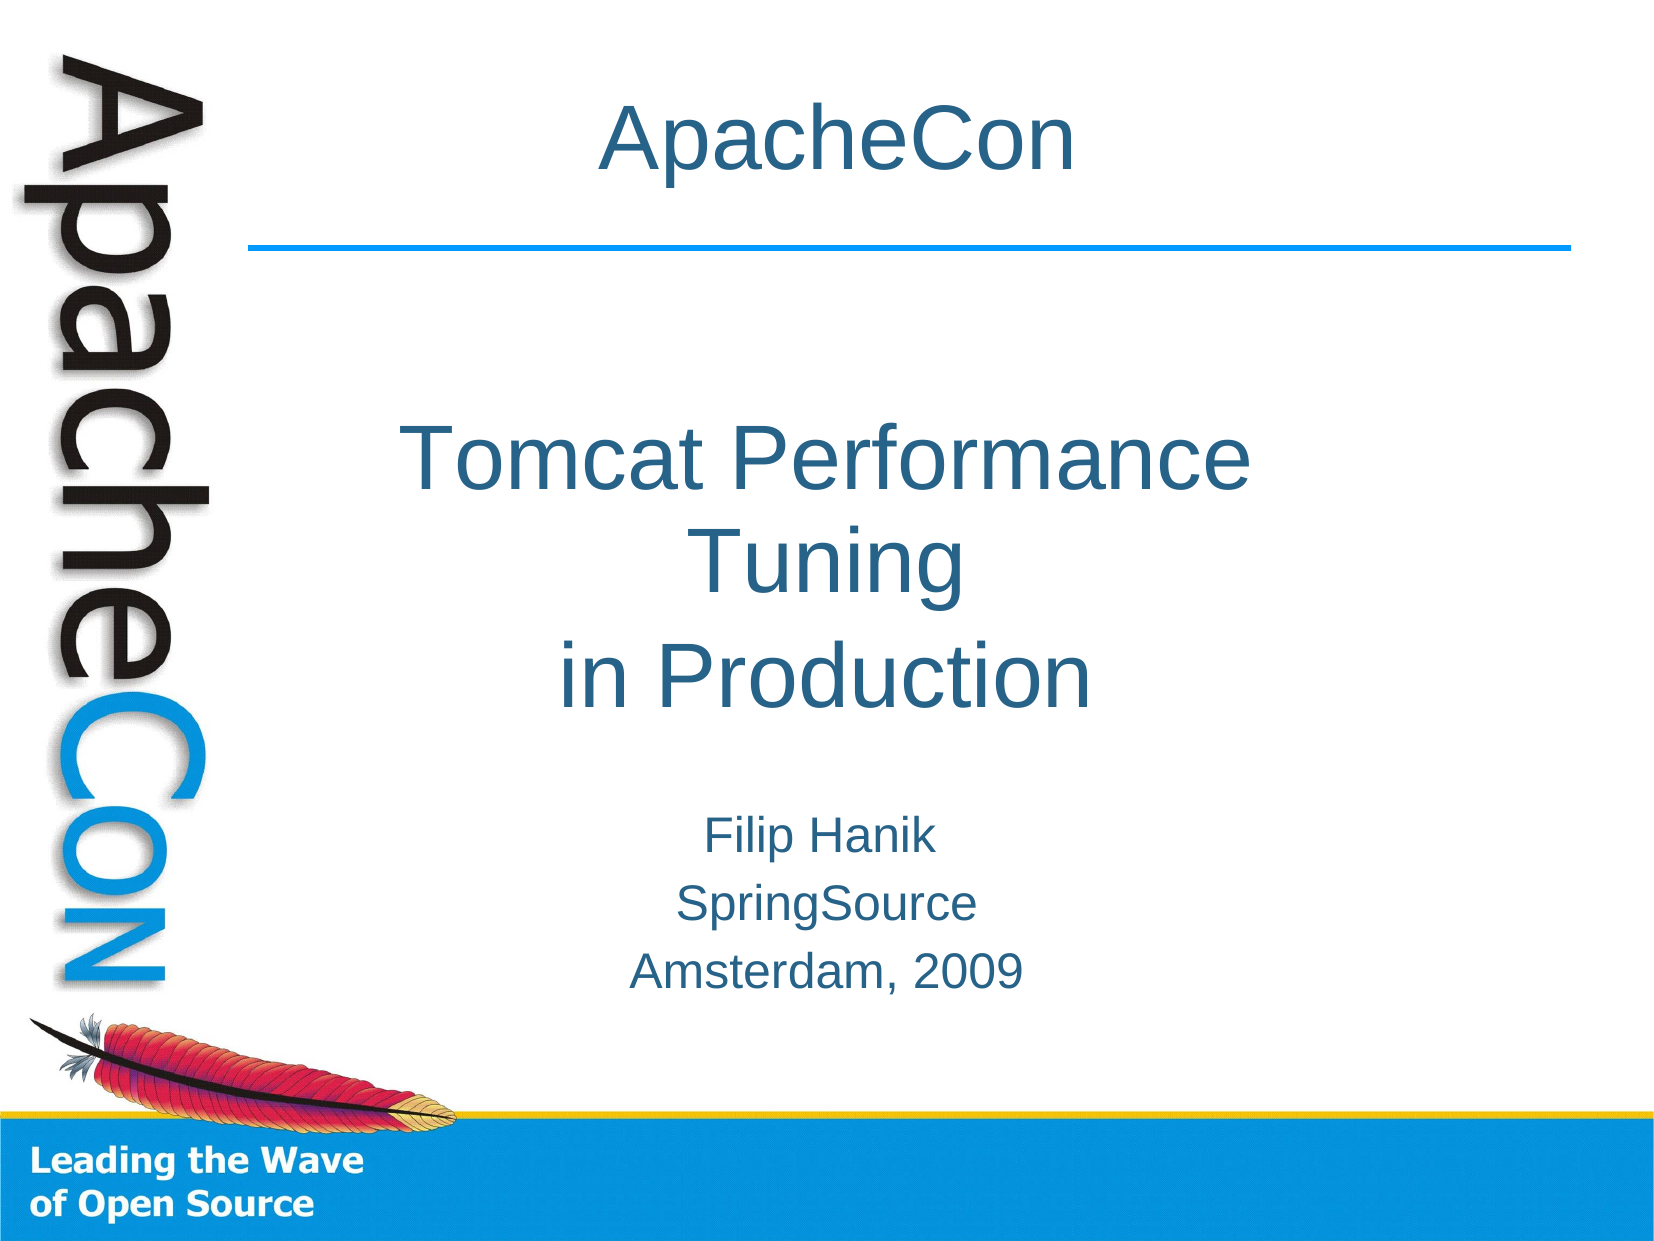

ApacheCon
# Tomcat Performance Tuning
in Production
Filip Hanik
SpringSource
Amsterdam, 2009